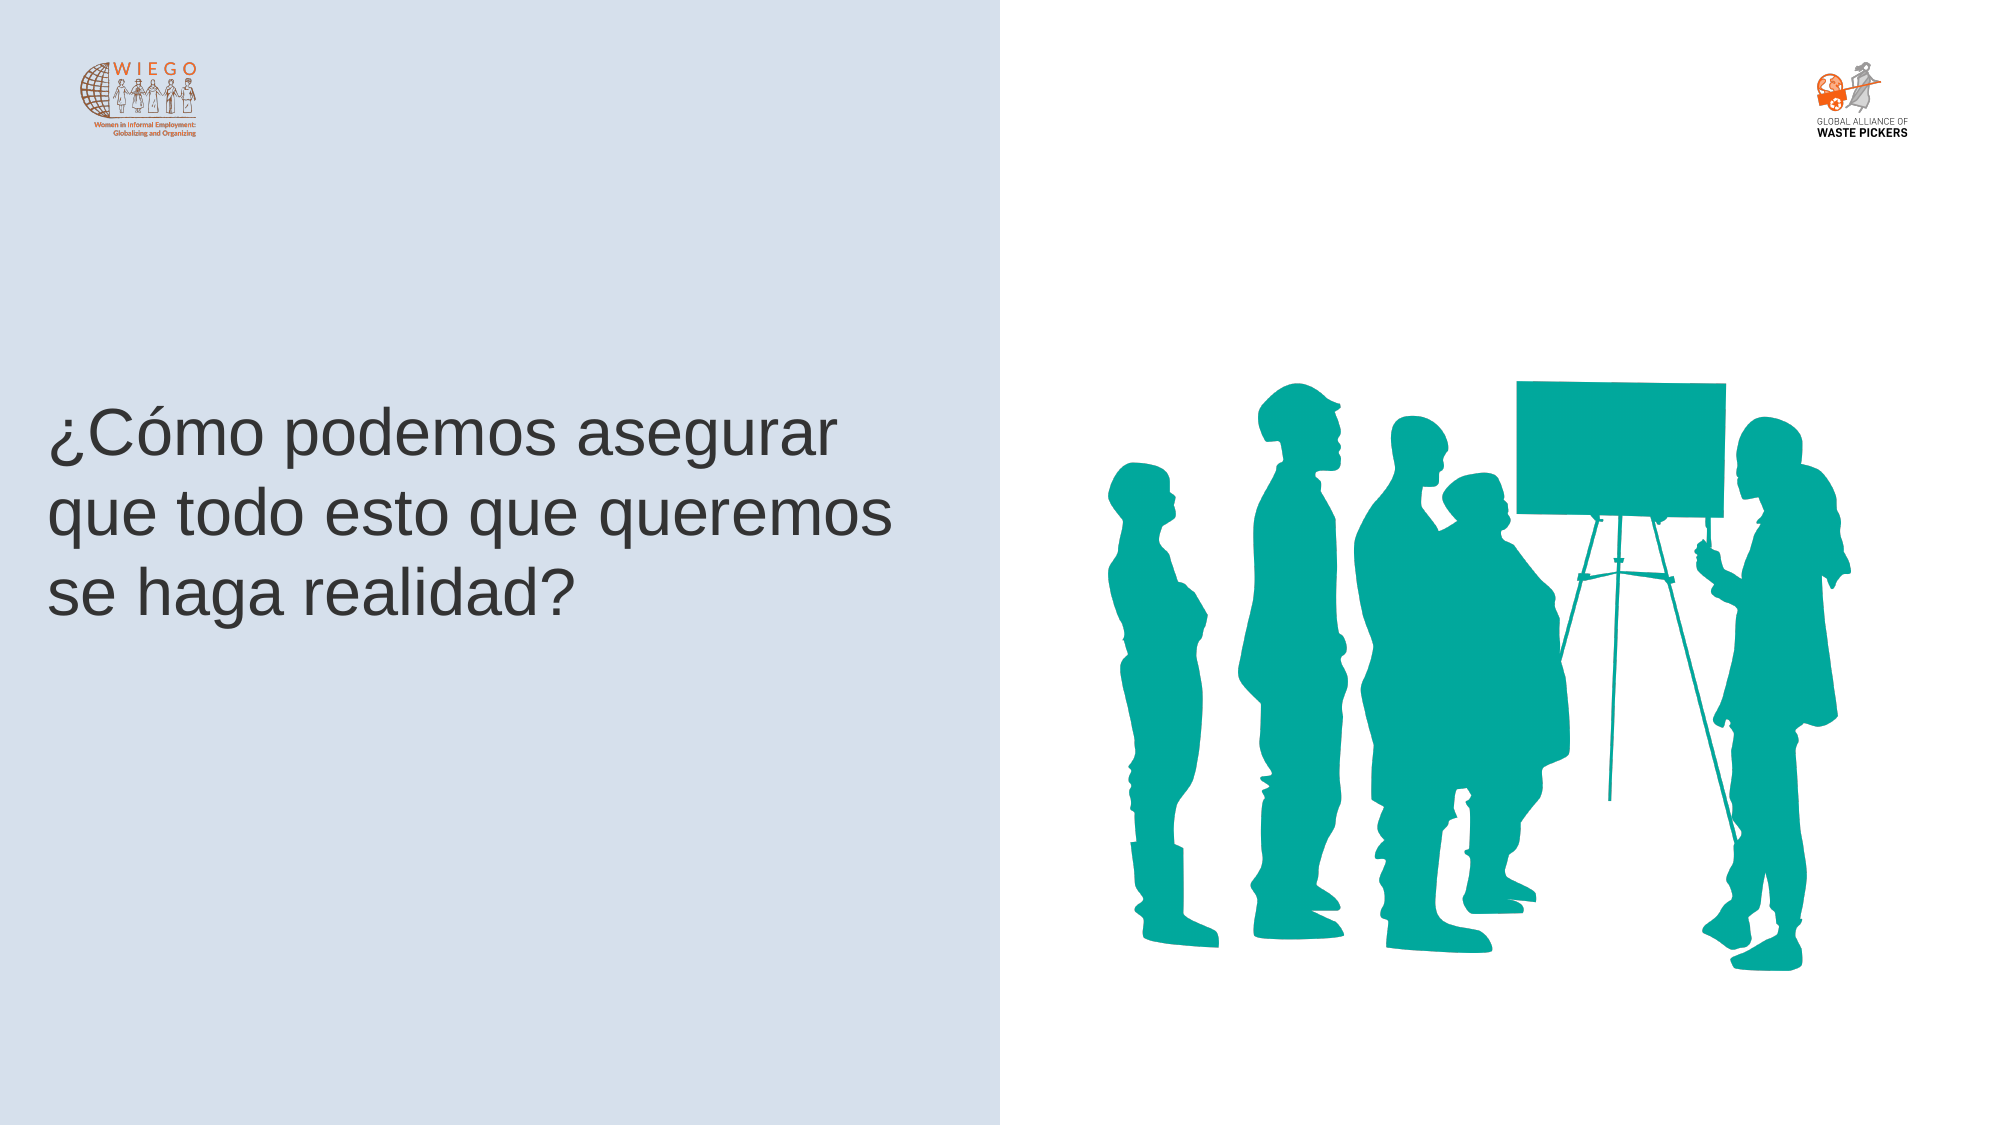

¿Cómo podemos asegurar que todo esto que queremos se haga realidad?